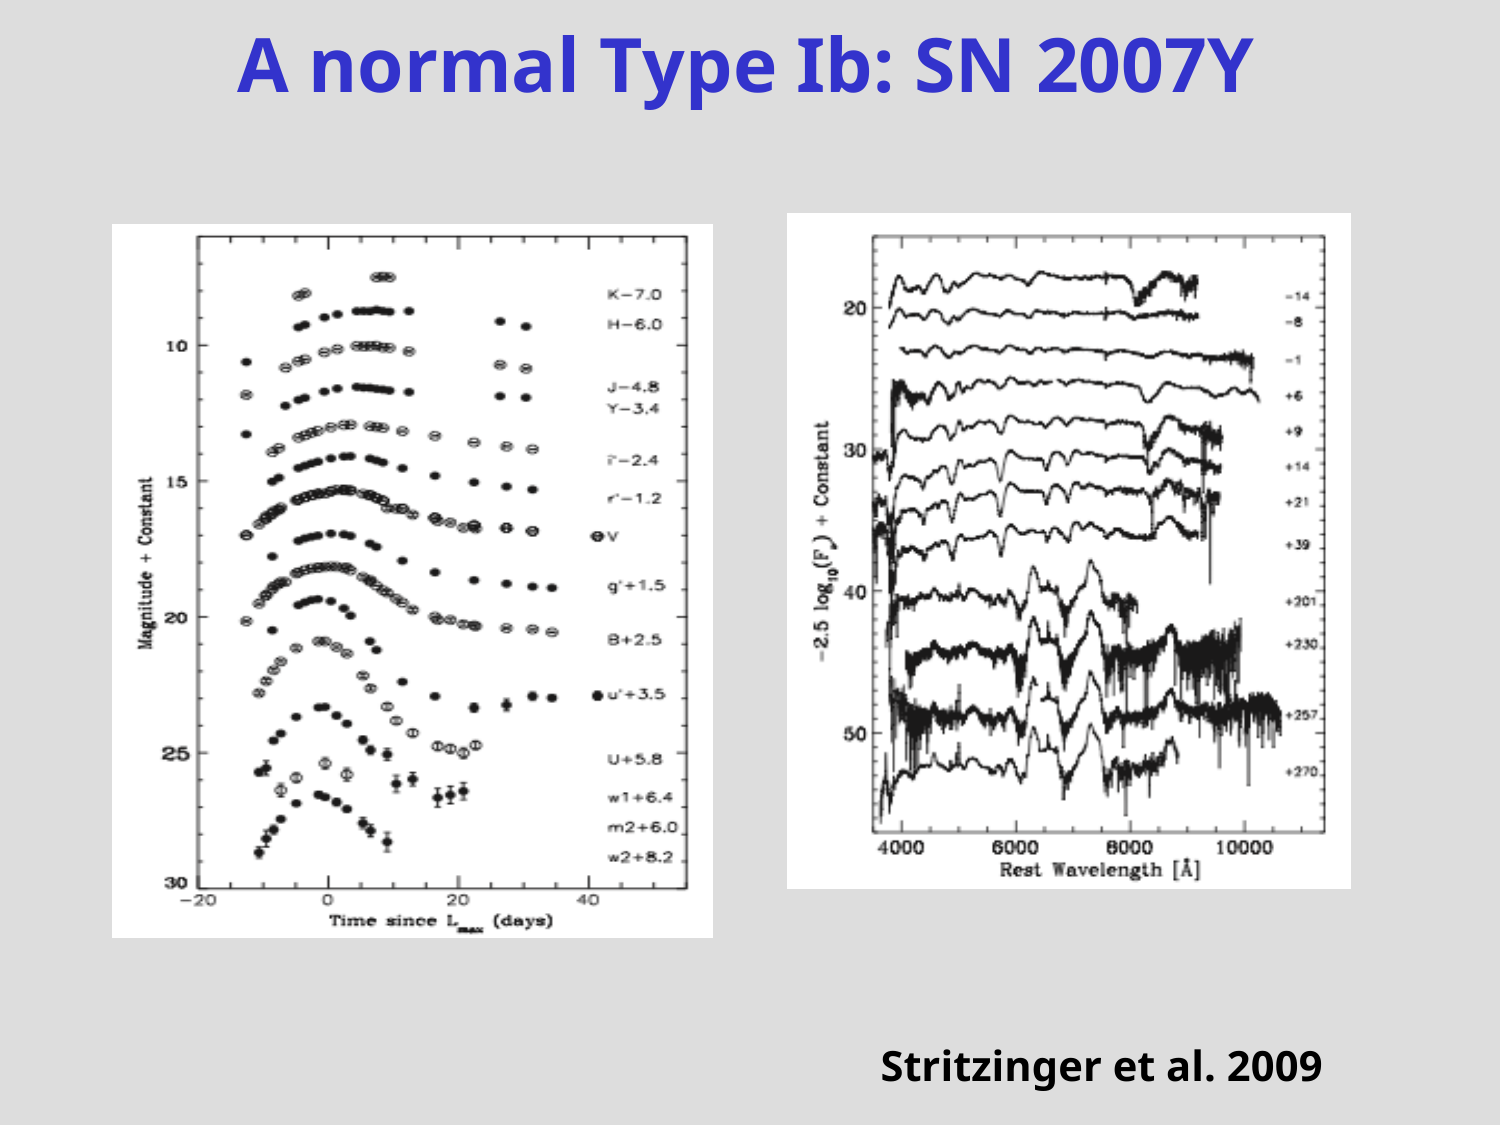

A normal Type Ib: SN 2007Y
Stritzinger et al. 2009